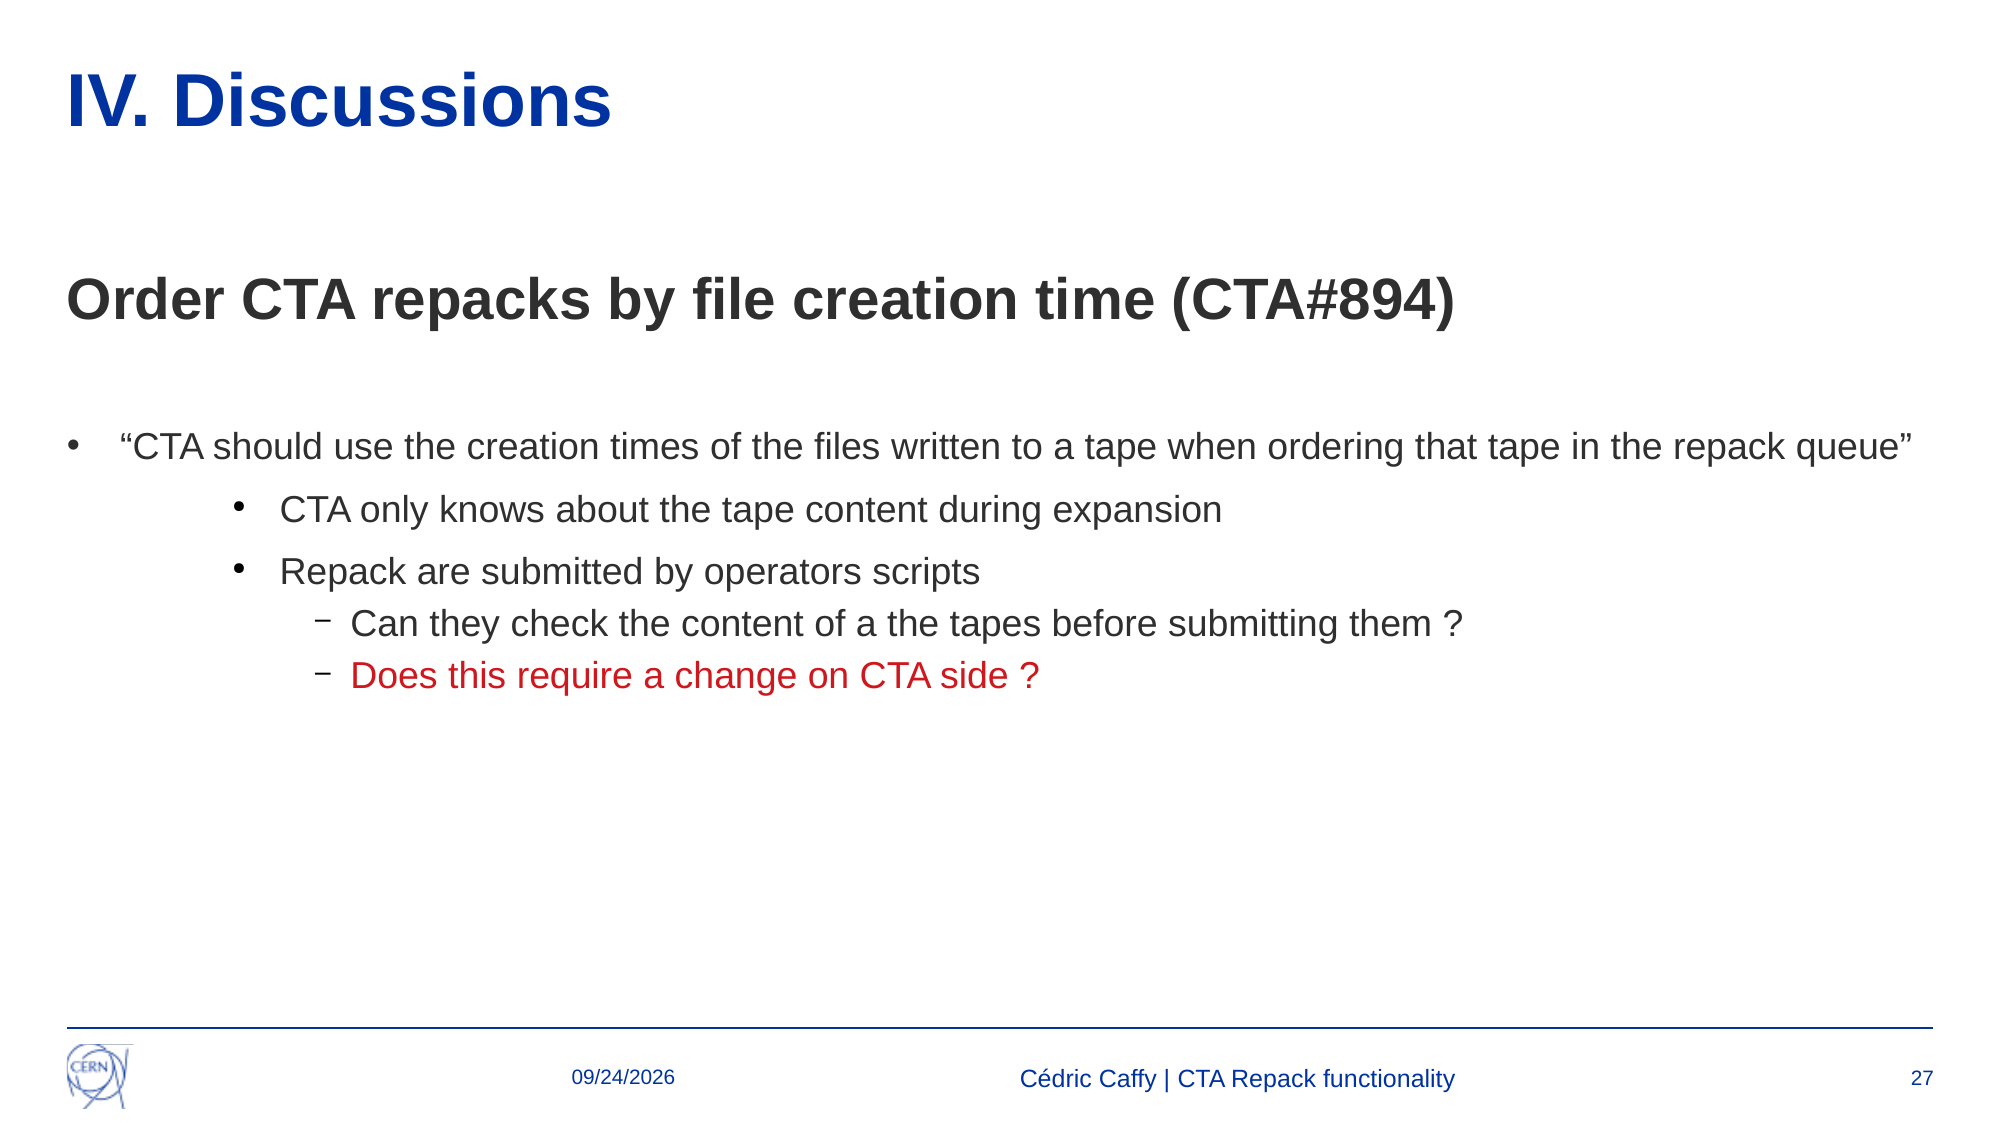

IV. Discussions
# Order CTA repacks by file creation time (CTA#894)
“CTA should use the creation times of the files written to a tape when ordering that tape in the repack queue”
CTA only knows about the tape content during expansion
Repack are submitted by operators scripts
Can they check the content of a the tapes before submitting them ?
Does this require a change on CTA side ?
Cédric Caffy | CTA Repack functionality